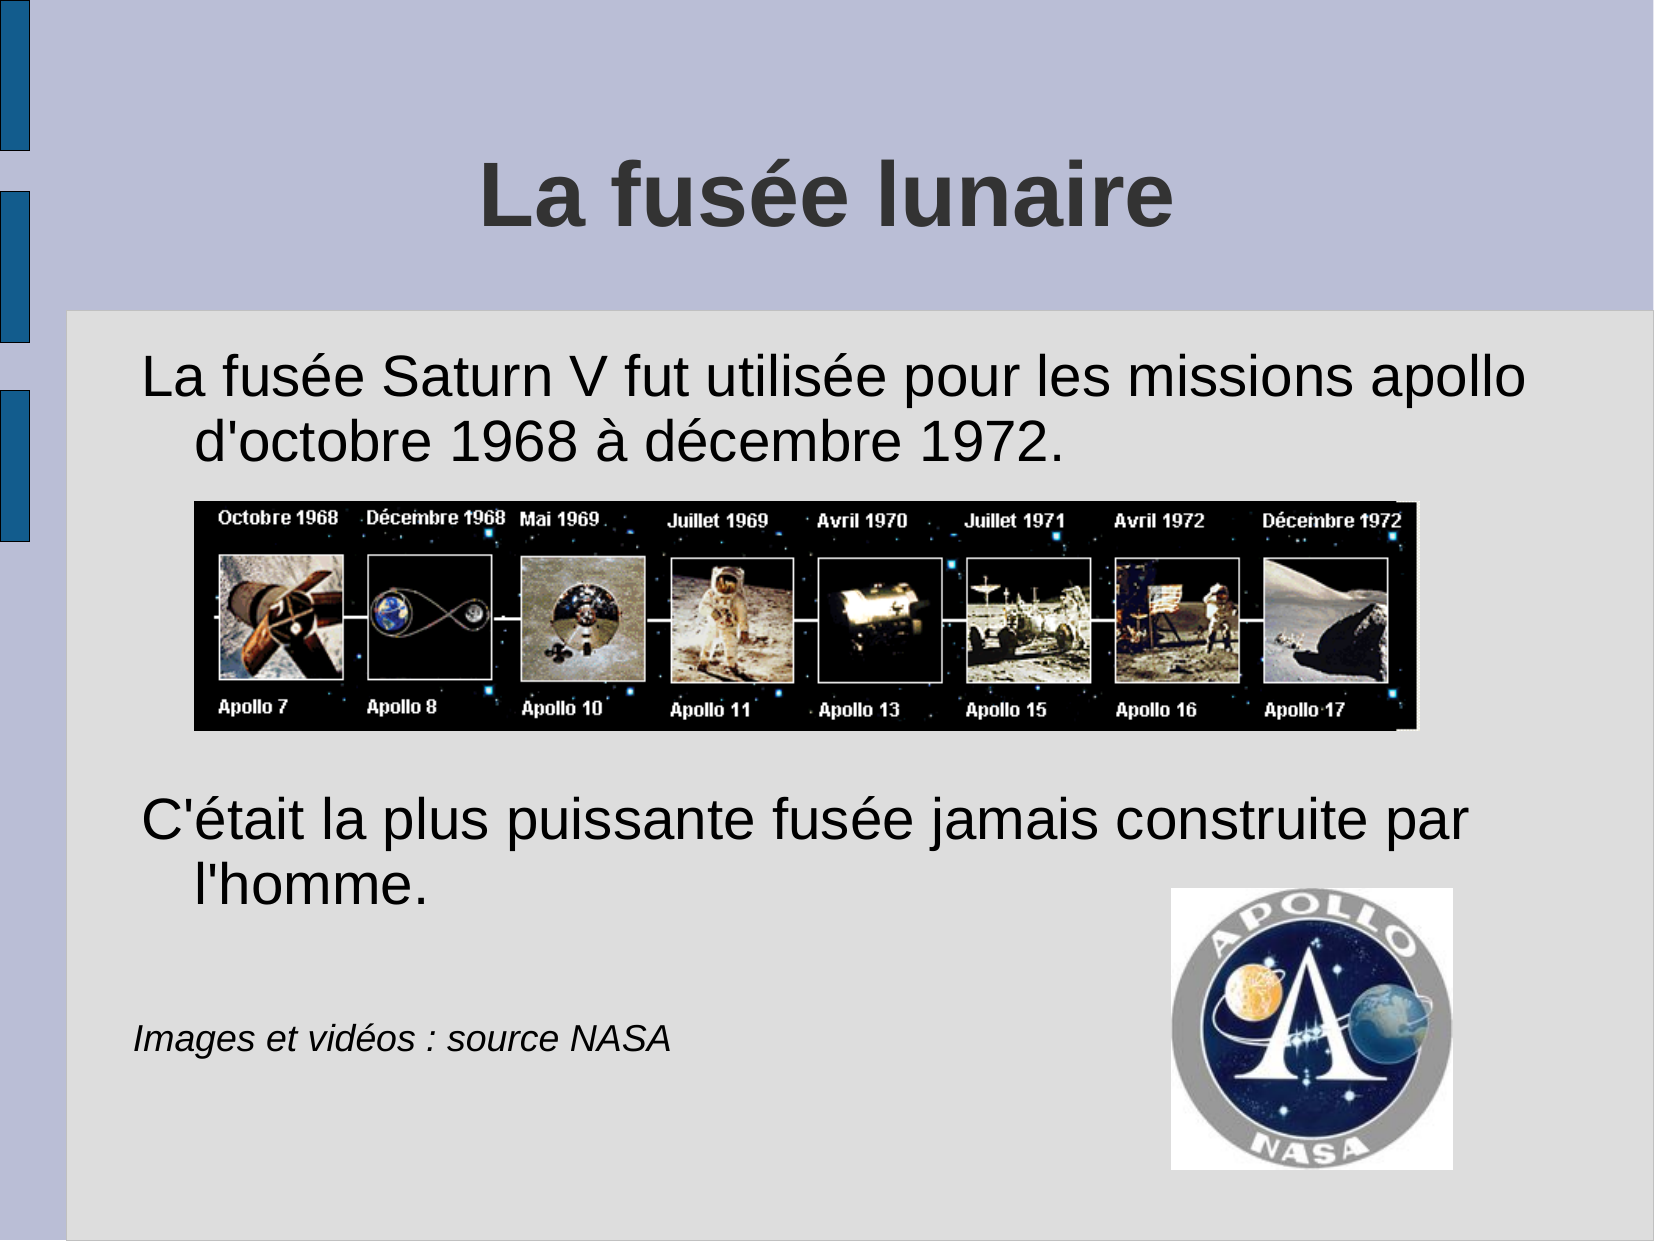

La fusée lunaire
# La fusée Saturn V fut utilisée pour les missions apollo d'octobre 1968 à décembre 1972.
C'était la plus puissante fusée jamais construite par l'homme.
Images et vidéos : source NASA